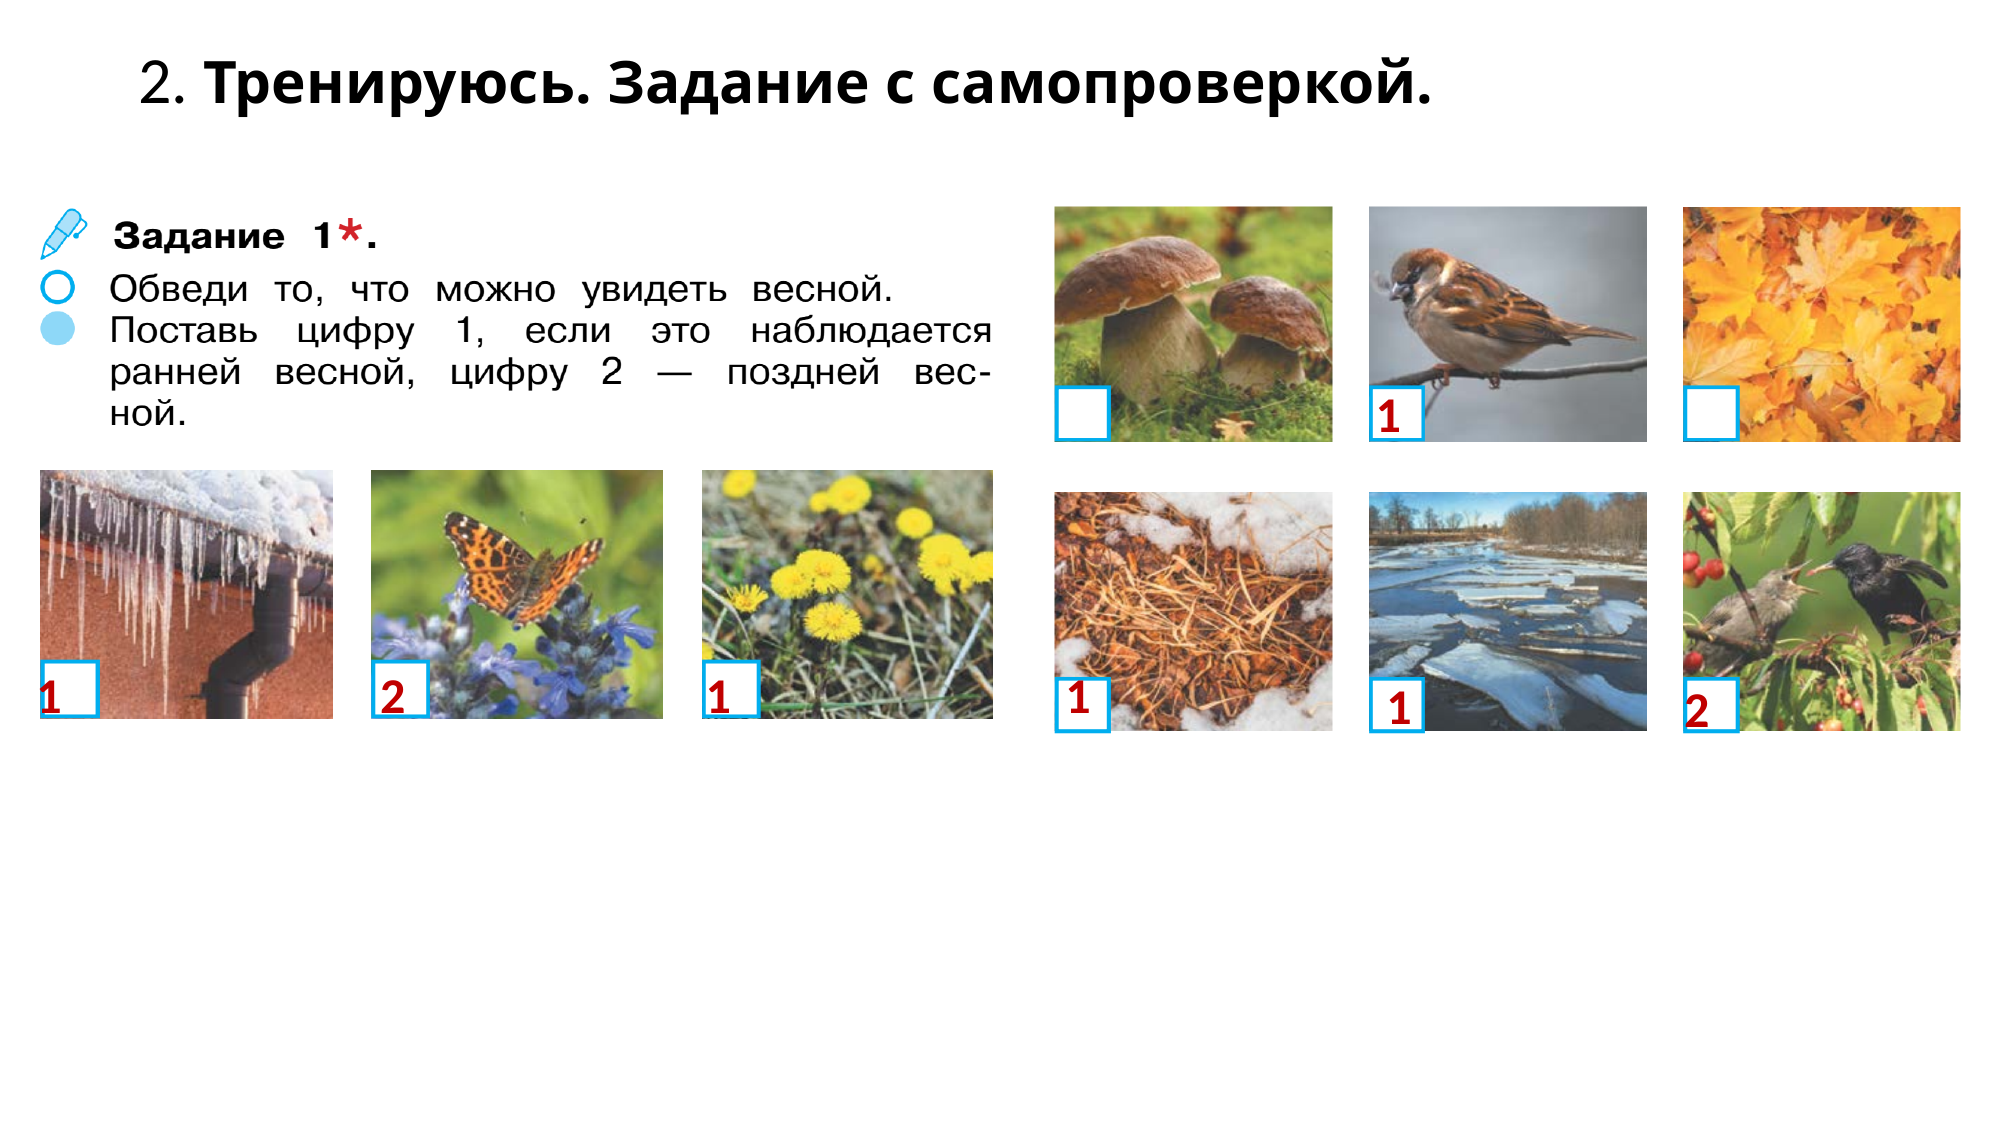

# 2. Тренируюсь. Задание с самопроверкой.
1
2
1
1
1
1
2